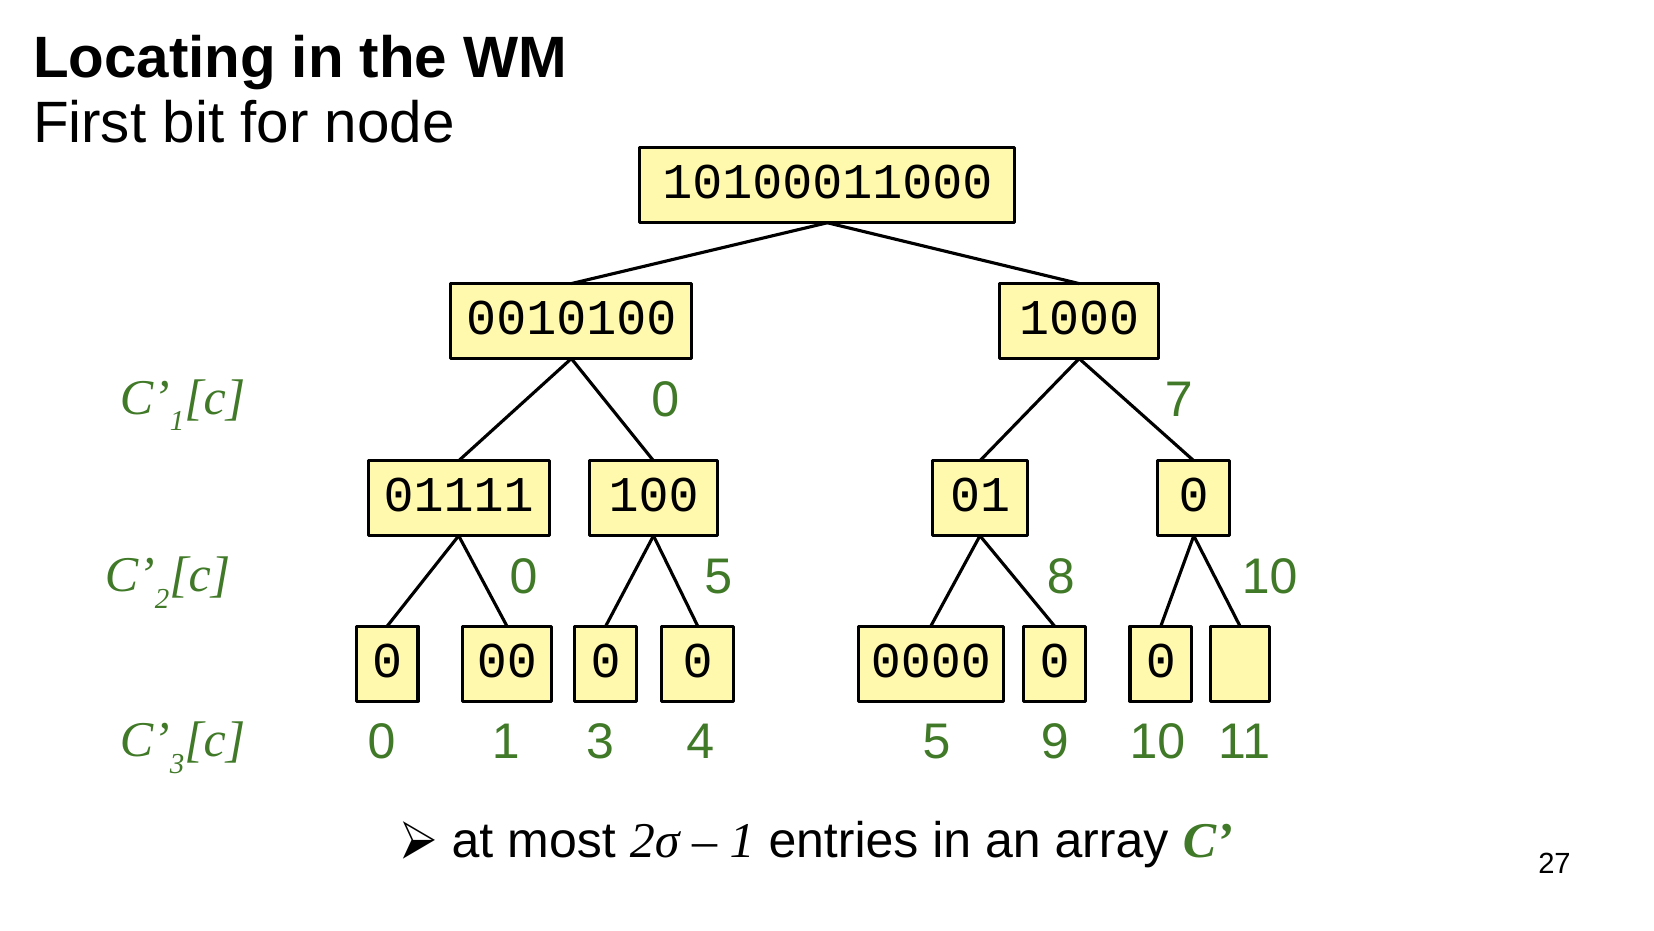

Locating in the WM
First bit for node
10100011000
0010100
1000
C’1[c]
0
7
01111
100
01
0
C’2[c]
0
5
8
10
0
00
0
0
0000
0
0
C’3[c]
1
3
4
5
9
10
11
0
⮚ at most 2σ – 1 entries in an array C’
27